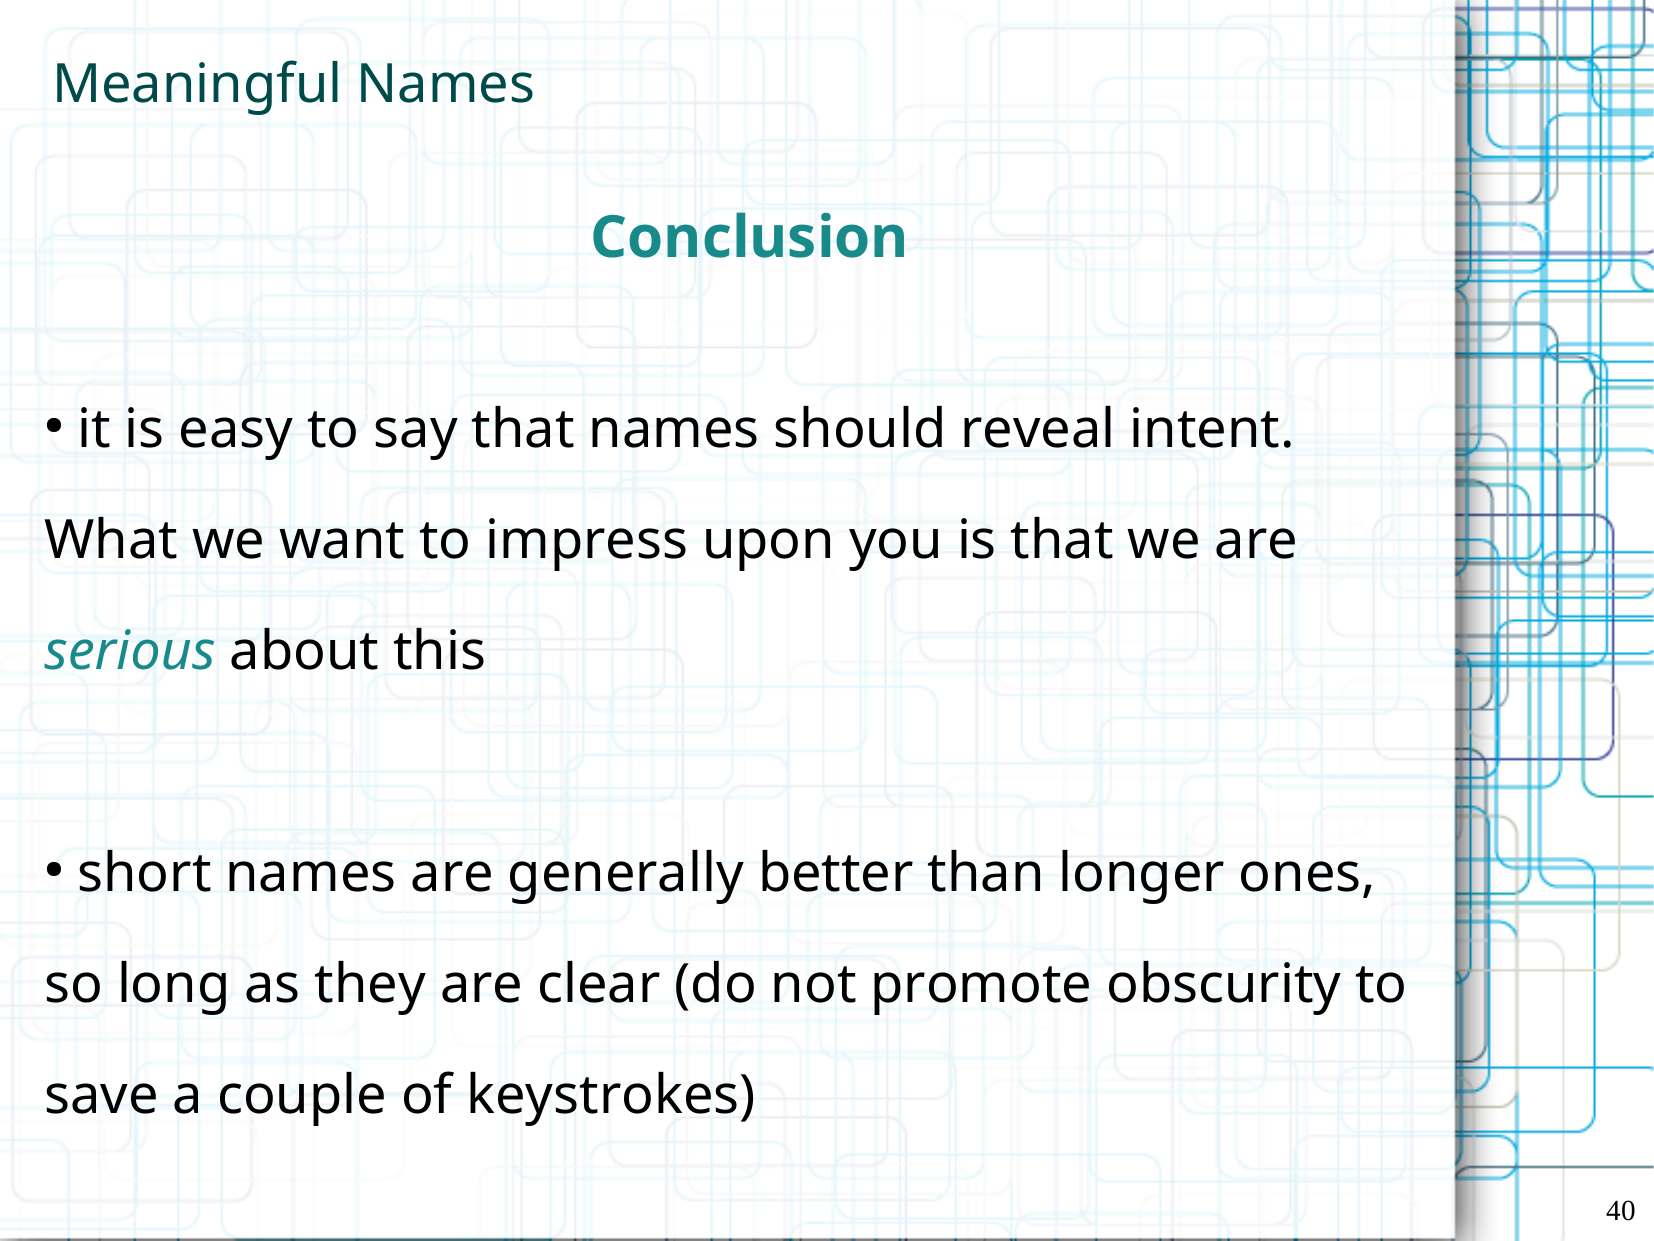

Meaningful Names
Conclusion
 it is easy to say that names should reveal intent. What we want to impress upon you is that we are serious about this
 short names are generally better than longer ones, so long as they are clear (do not promote obscurity to save a couple of keystrokes)
 if you find a bad name, change it now!
40